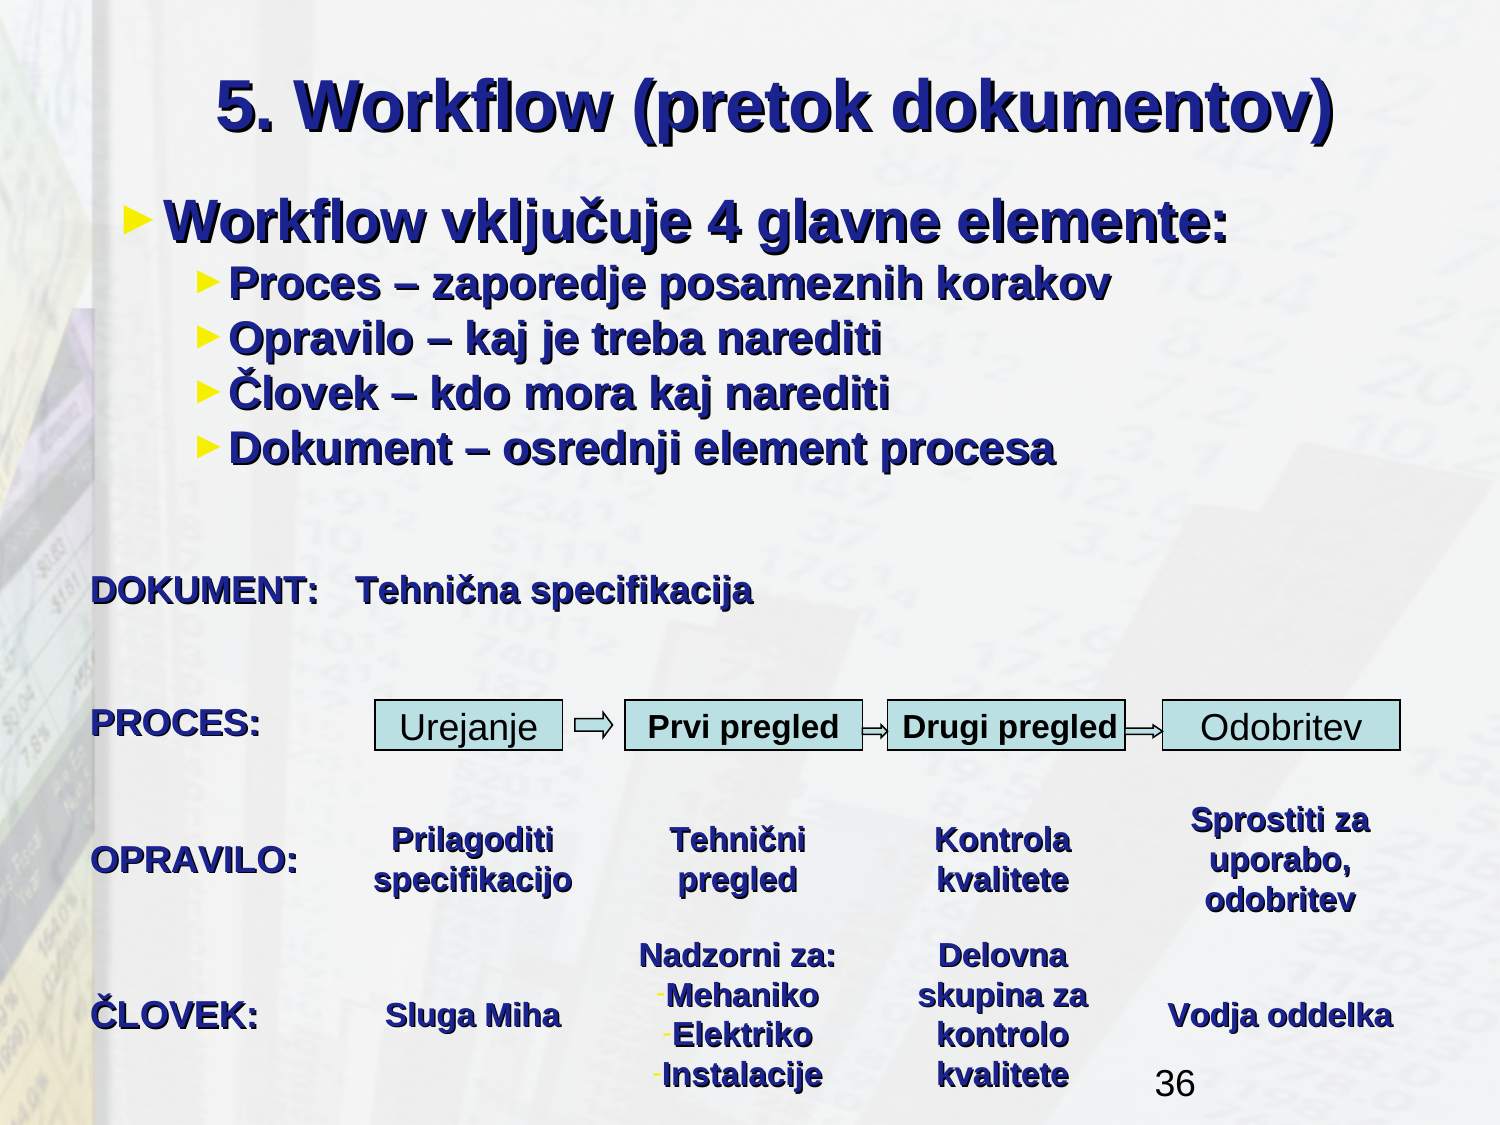

5. Workflow (pretok dokumentov)
# Workflow vključuje 4 glavne elemente:
Proces – zaporedje posameznih korakov
Opravilo – kaj je treba narediti
Človek – kdo mora kaj narediti
Dokument – osrednji element procesa
| DOKUMENT: | Tehnična specifikacija | | | |
| --- | --- | --- | --- | --- |
| PROCES: | | | | |
| OPRAVILO: | Prilagoditi specifikacijo | Tehnični pregled | Kontrola kvalitete | Sprostiti za uporabo, odobritev |
| ČLOVEK: | Sluga Miha | Nadzorni za: Mehaniko Elektriko Instalacije | Delovna skupina za kontrolo kvalitete | Vodja oddelka |
Urejanje
Prvi pregled
Drugi pregled
Odobritev
36